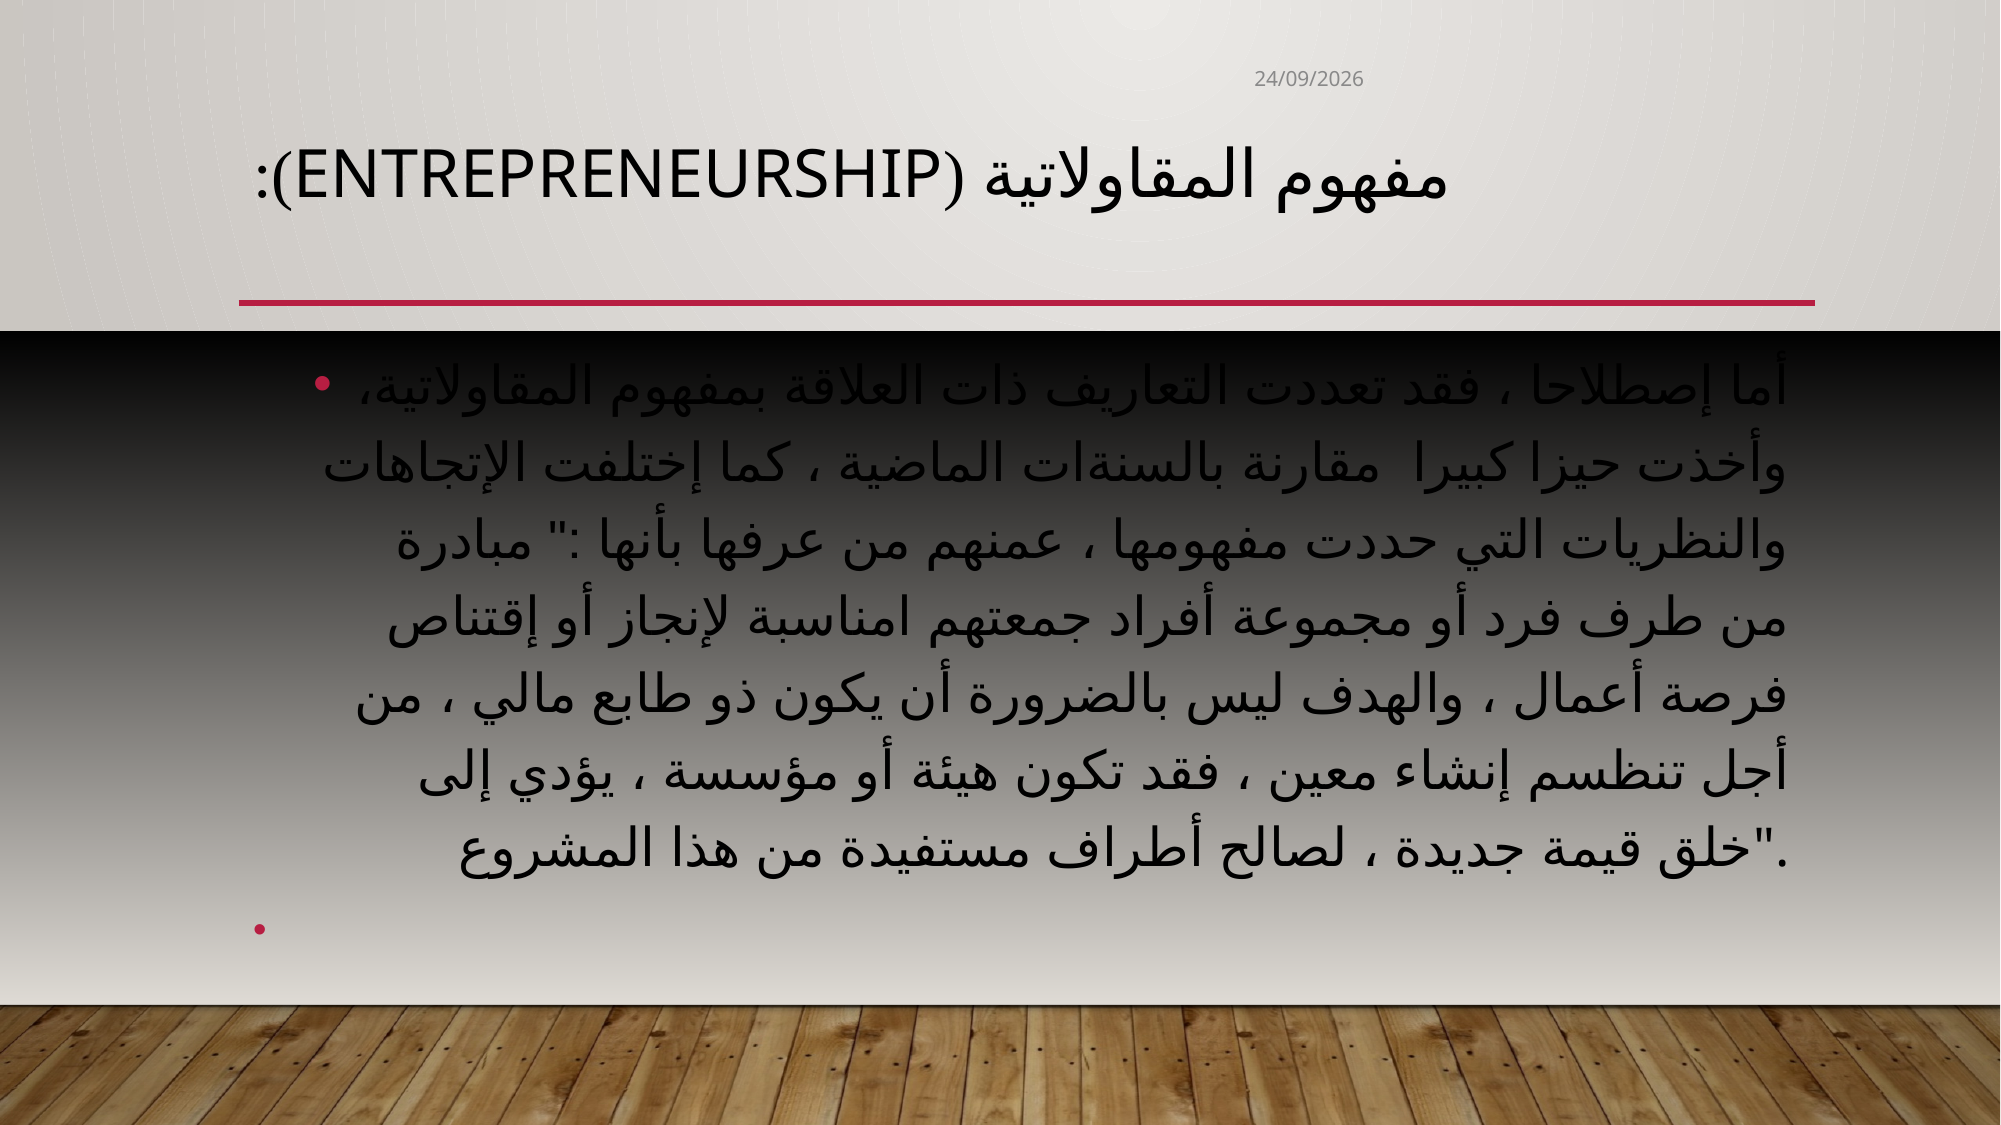

# مفهوم المقاولاتية (Entrepreneurship):
أما إصطلاحا ، فقد تعددت التعاريف ذات العلاقة بمفهوم المقاولاتية، وأخذت حيزا كبيرا مقارنة بالسنةات الماضية ، كما إختلفت الإتجاهات والنظريات التي حددت مفهومها ، عمنهم من عرفها بأنها :" مبادرة من طرف فرد أو مجموعة أفراد جمعتهم امناسبة لإنجاز أو إقتناص فرصة أعمال ، والهدف ليس بالضرورة أن يكون ذو طابع مالي ، من أجل تنظسم إنشاء معين ، فقد تكون هيئة أو مؤسسة ، يؤدي إلى خلق قيمة جديدة ، لصالح أطراف مستفيدة من هذا المشروع".